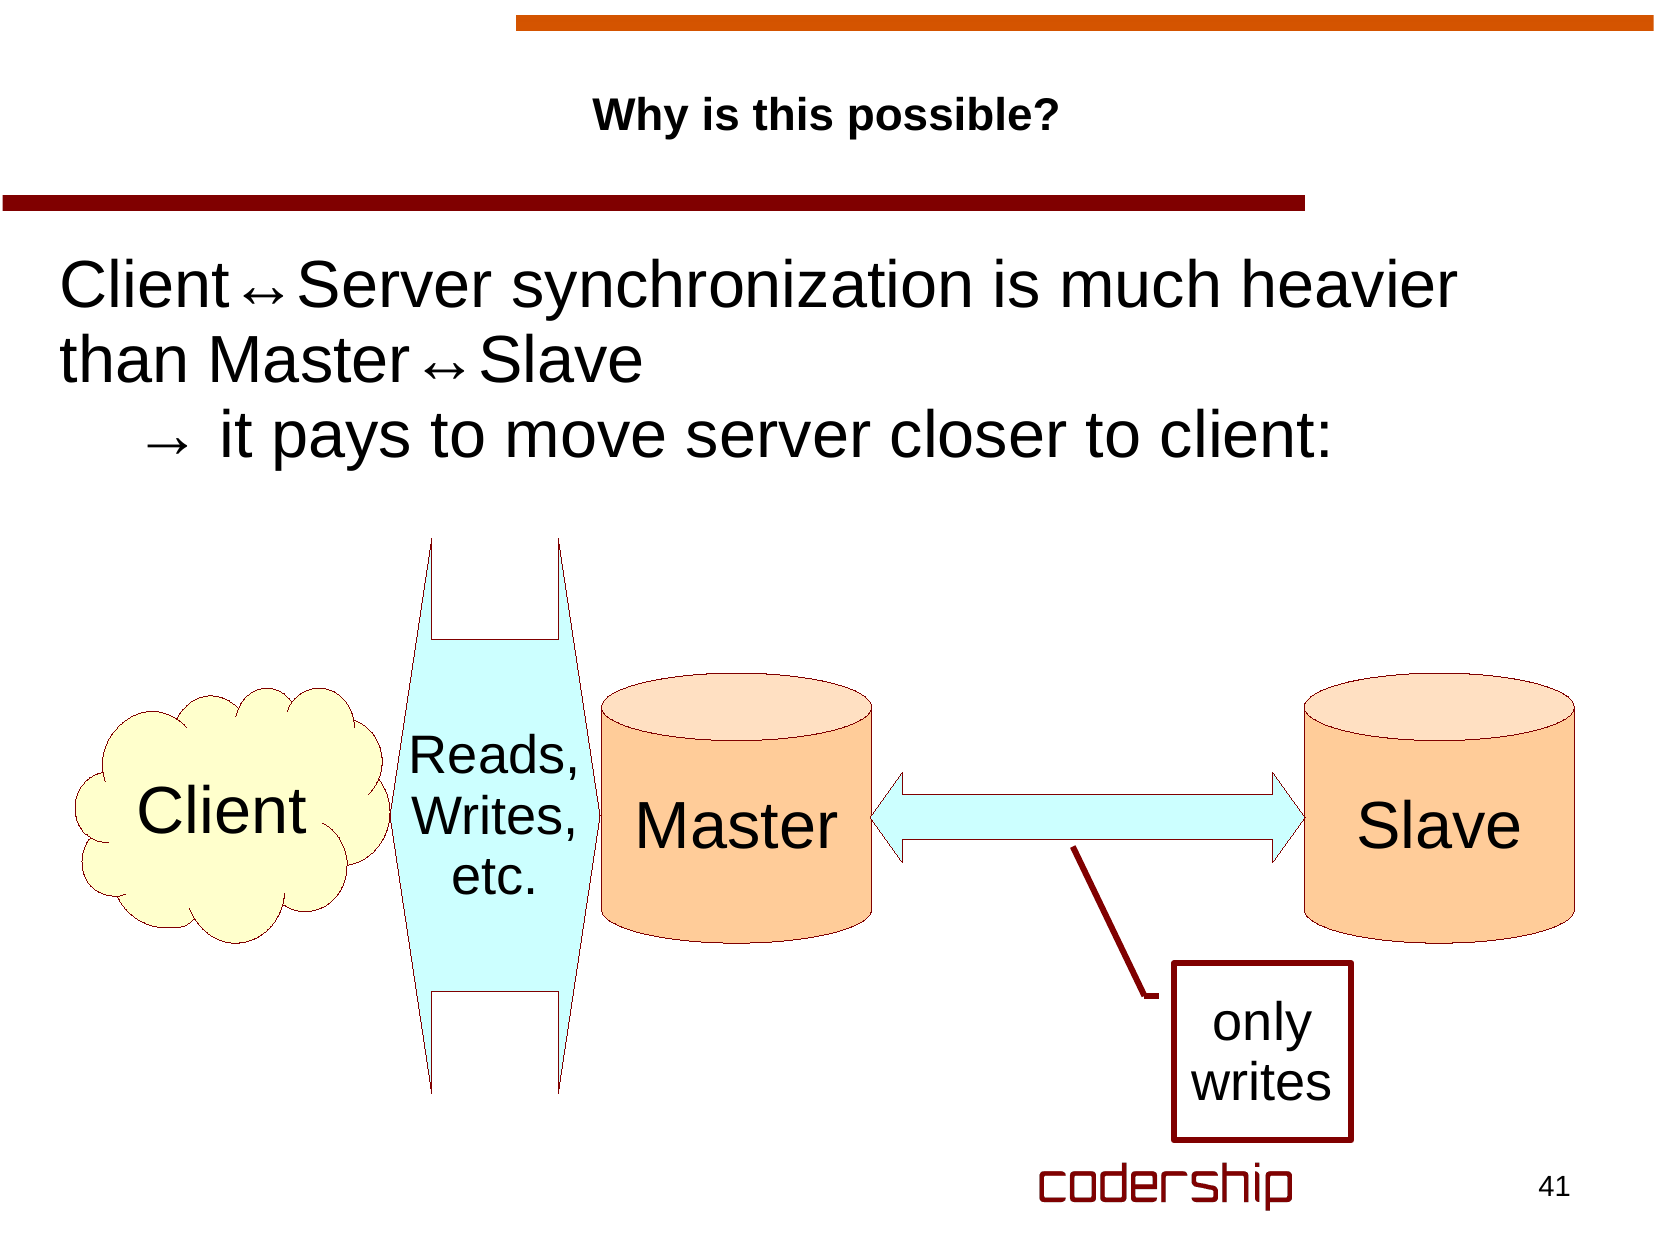

# Why is this possible?
Client↔Server synchronization is much heavier than Master↔Slave
	→ it pays to move server closer to client:
Reads,
Writes,
etc.
Master
Slave
Client
only
writes
41